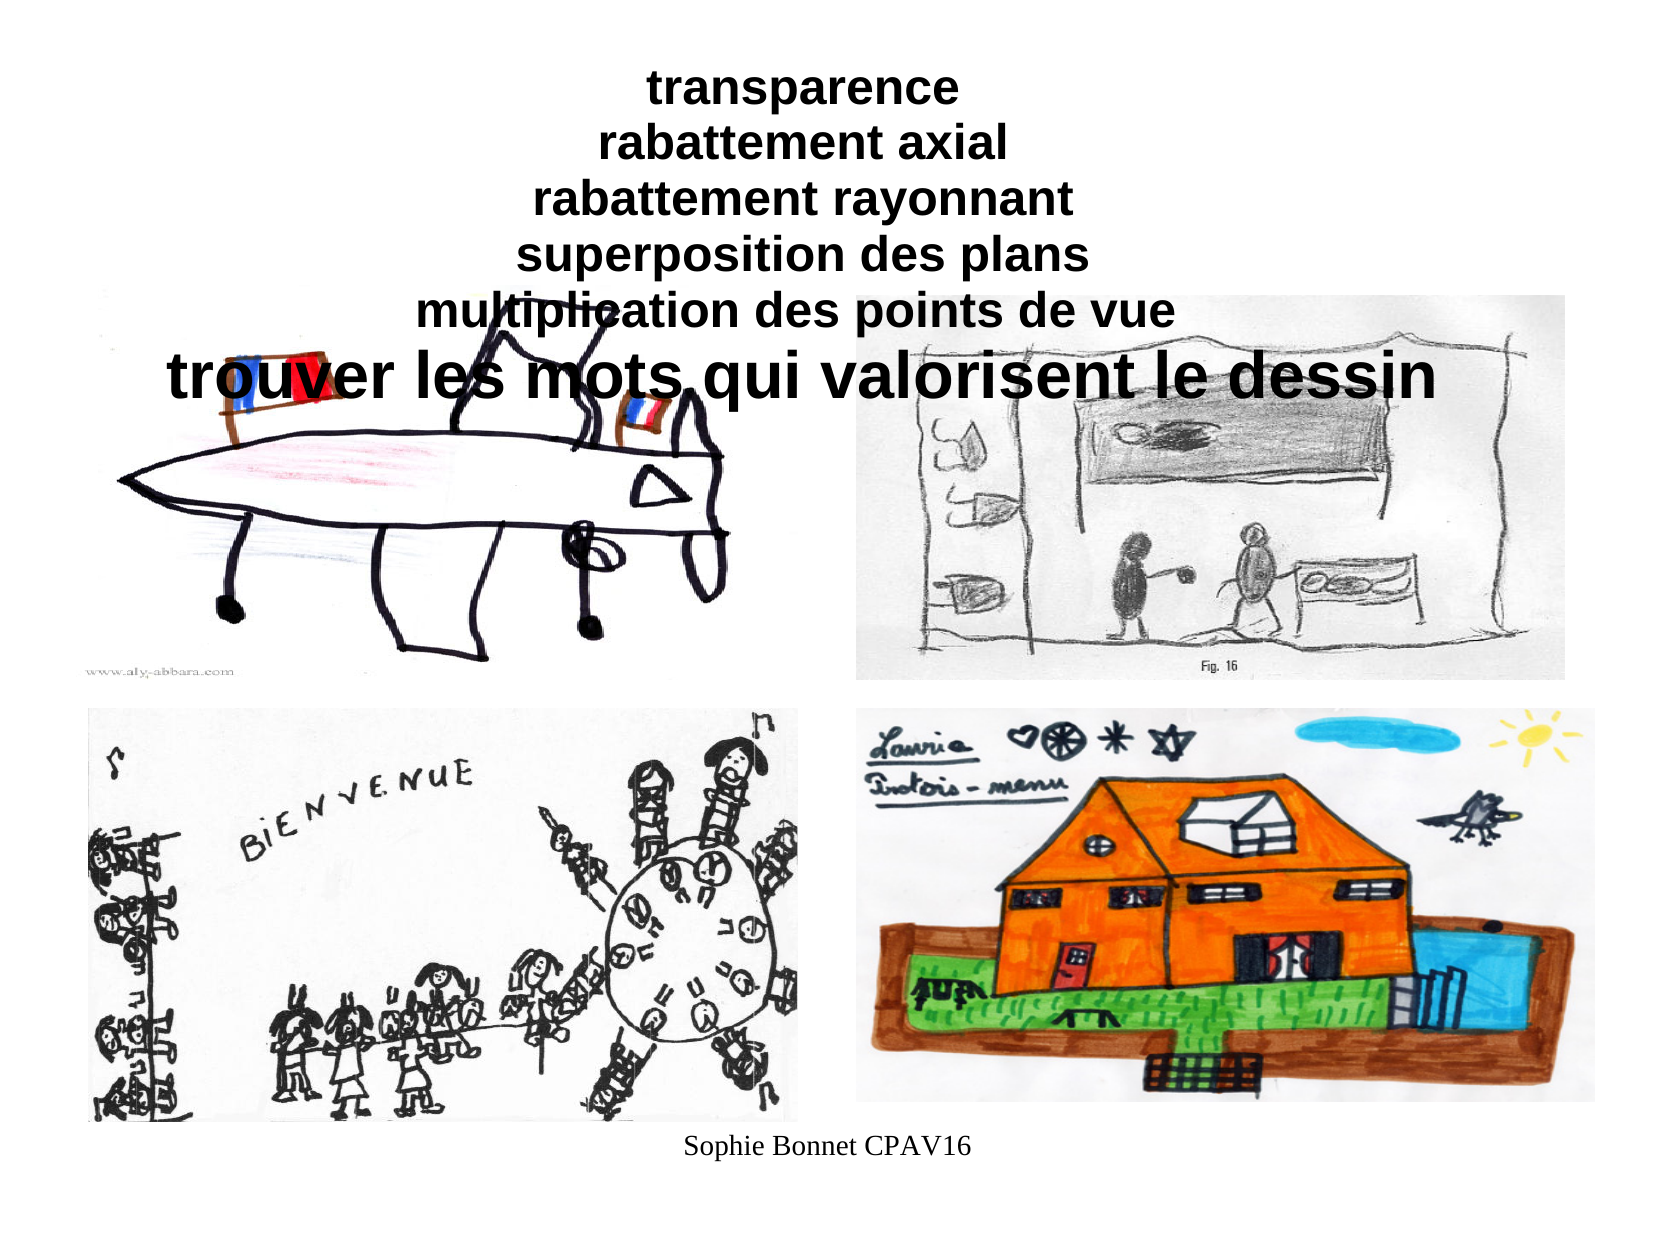

# transparence rabattement axial rabattement rayonnant superposition des plans multiplication des points de vue trouver les mots qui valorisent le dessin
Sophie Bonnet CPAV16